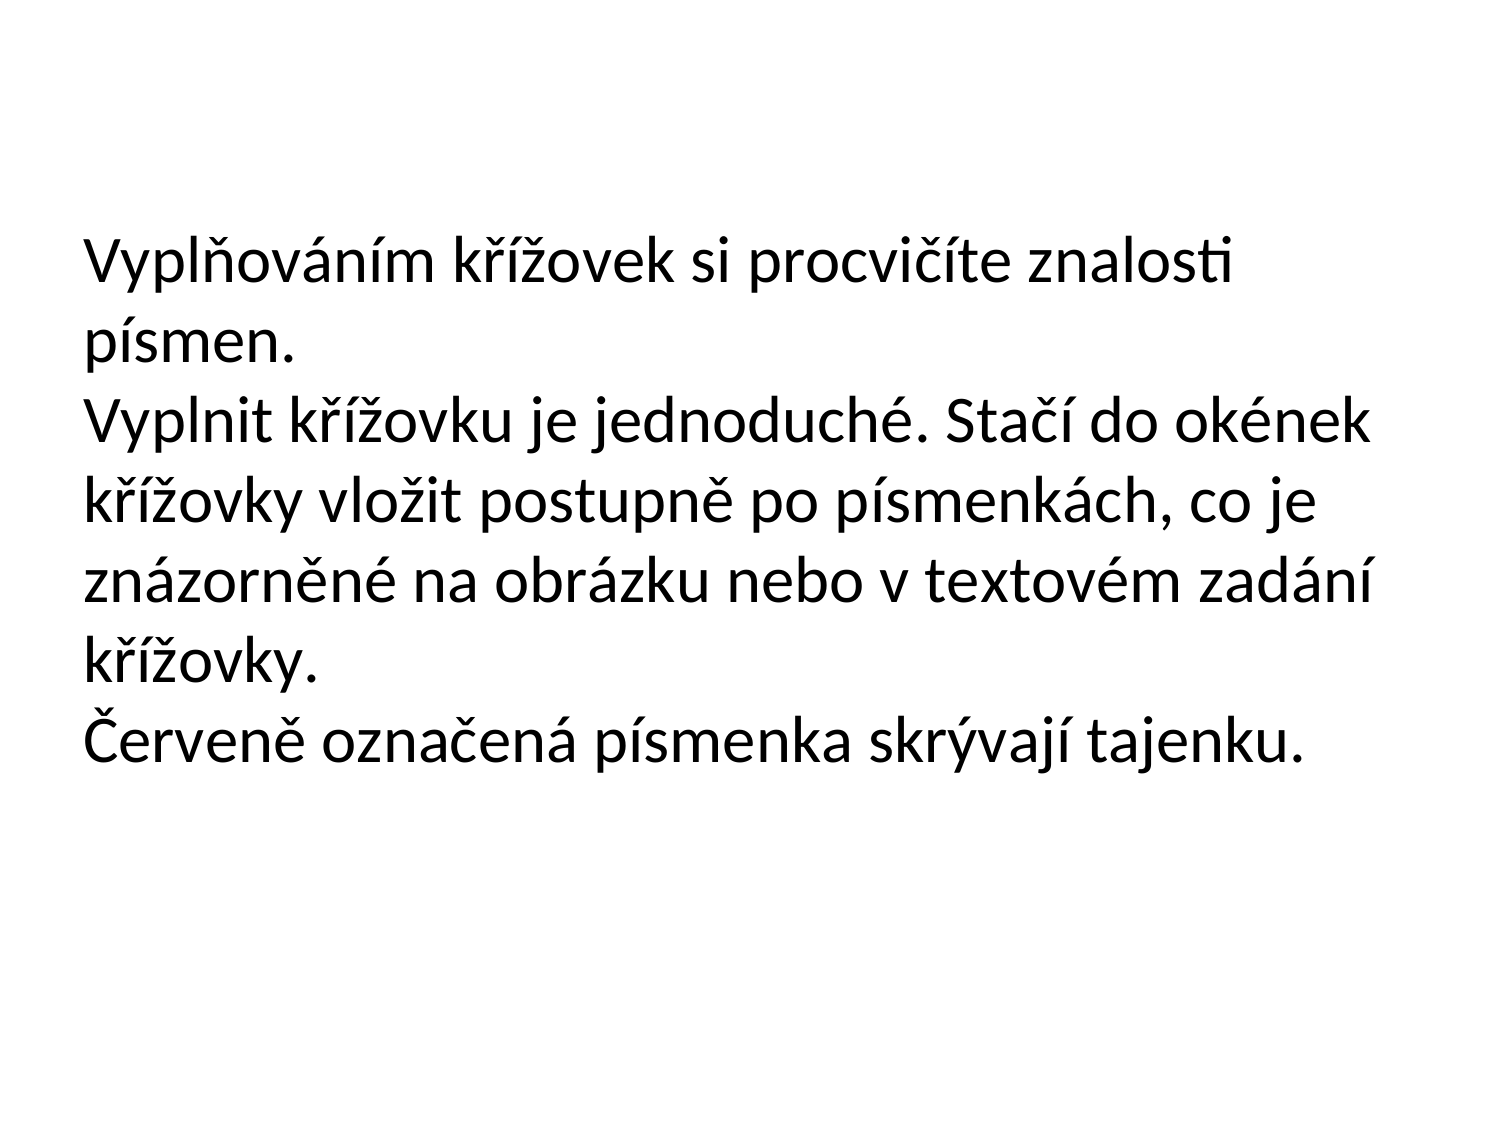

Vyplňováním křížovek si procvičíte znalosti
písmen.
Vyplnit křížovku je jednoduché. Stačí do okének
křížovky vložit postupně po písmenkách, co je
znázorněné na obrázku nebo v textovém zadání
křížovky.
Červeně označená písmenka skrývají tajenku.